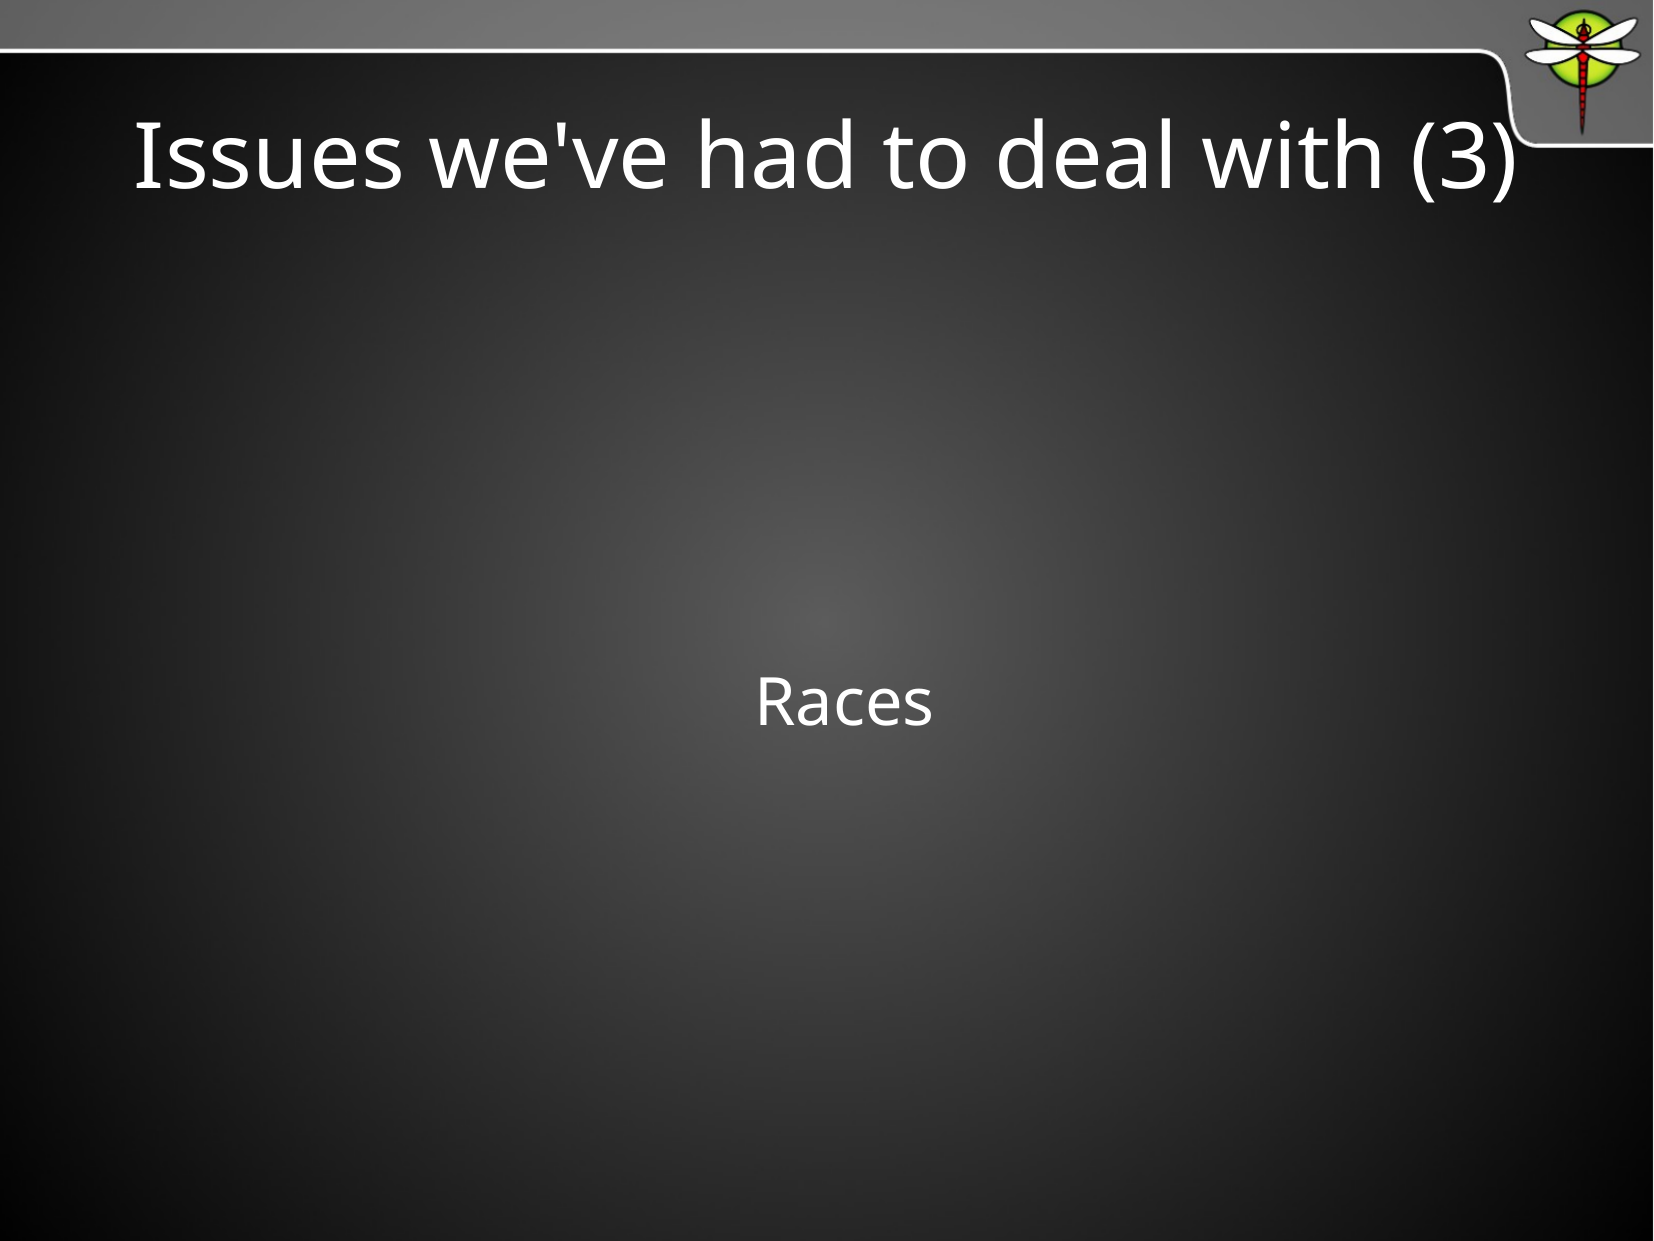

# Issues we've had to deal with (3)
Races